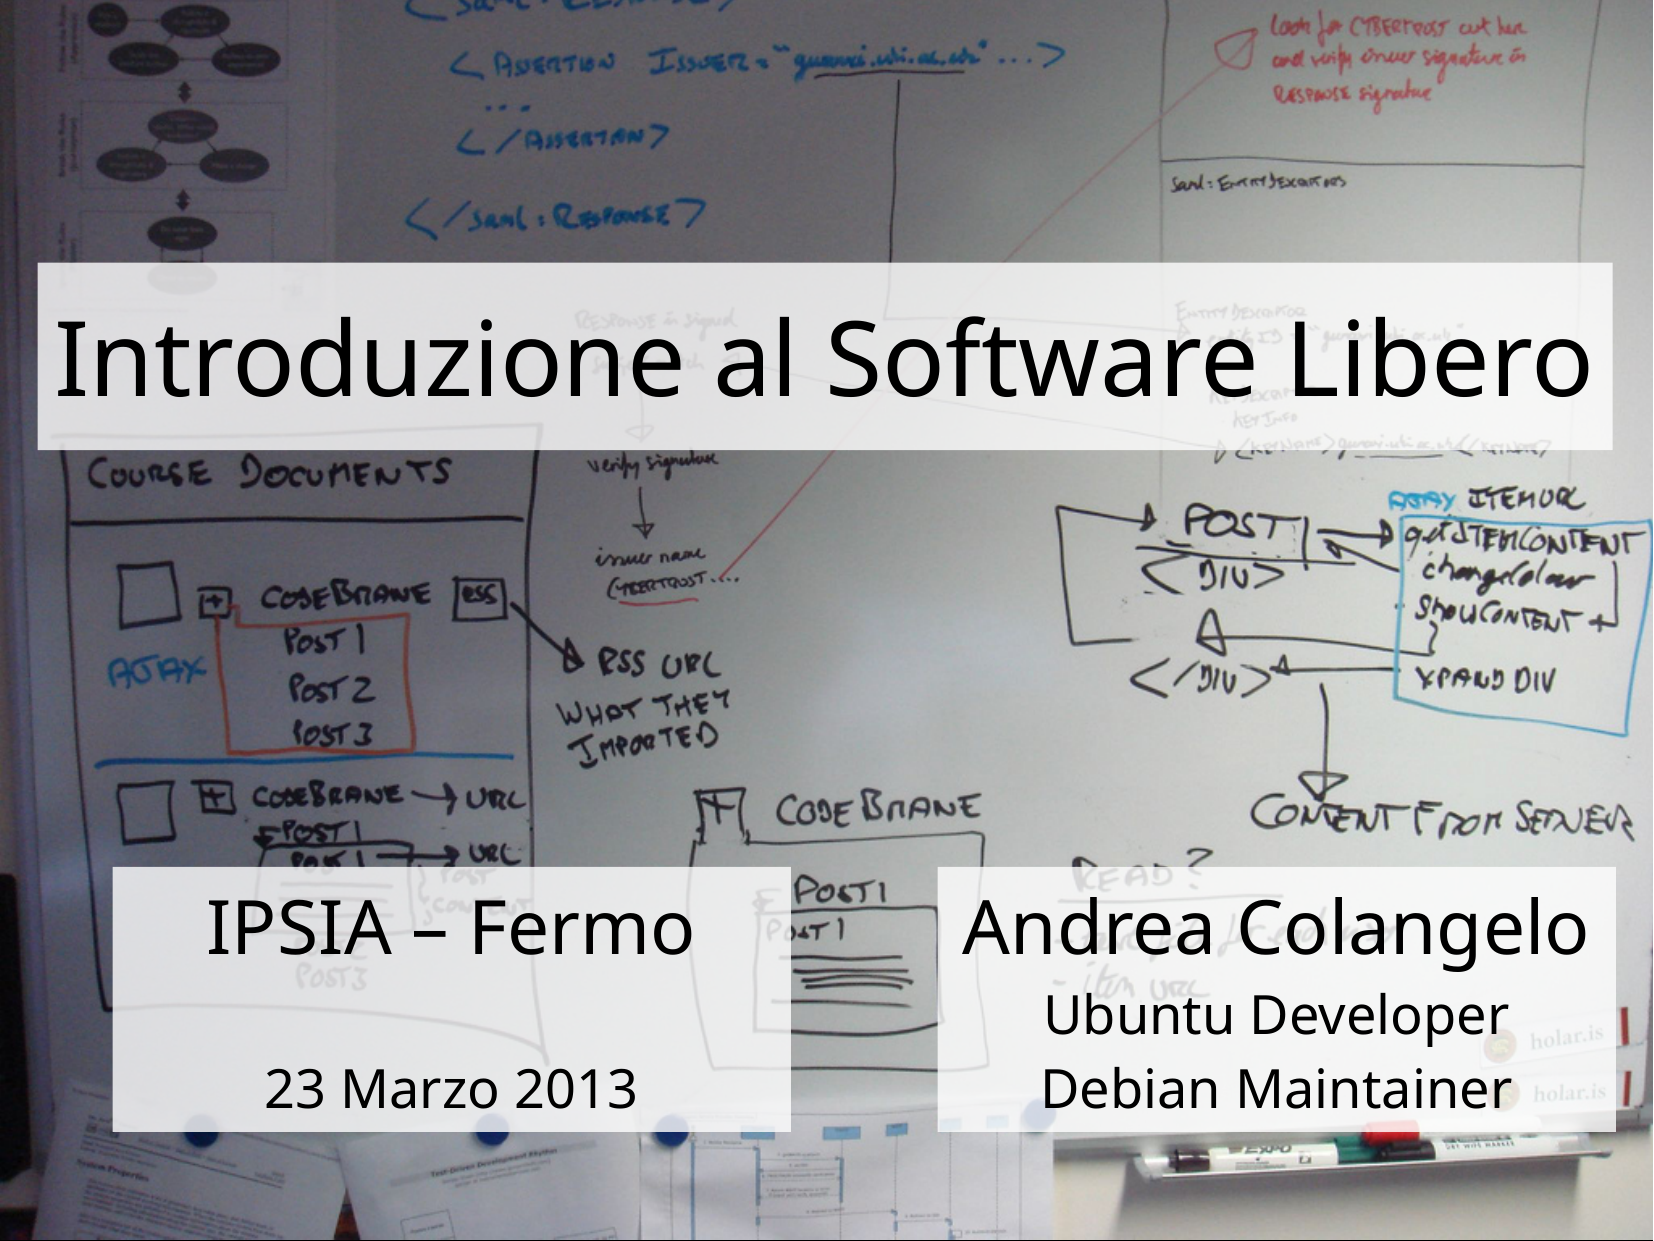

Introduzione al Software Libero
IPSIA – Fermo
23 Marzo 2013
Andrea Colangelo
Ubuntu Developer
Debian Maintainer